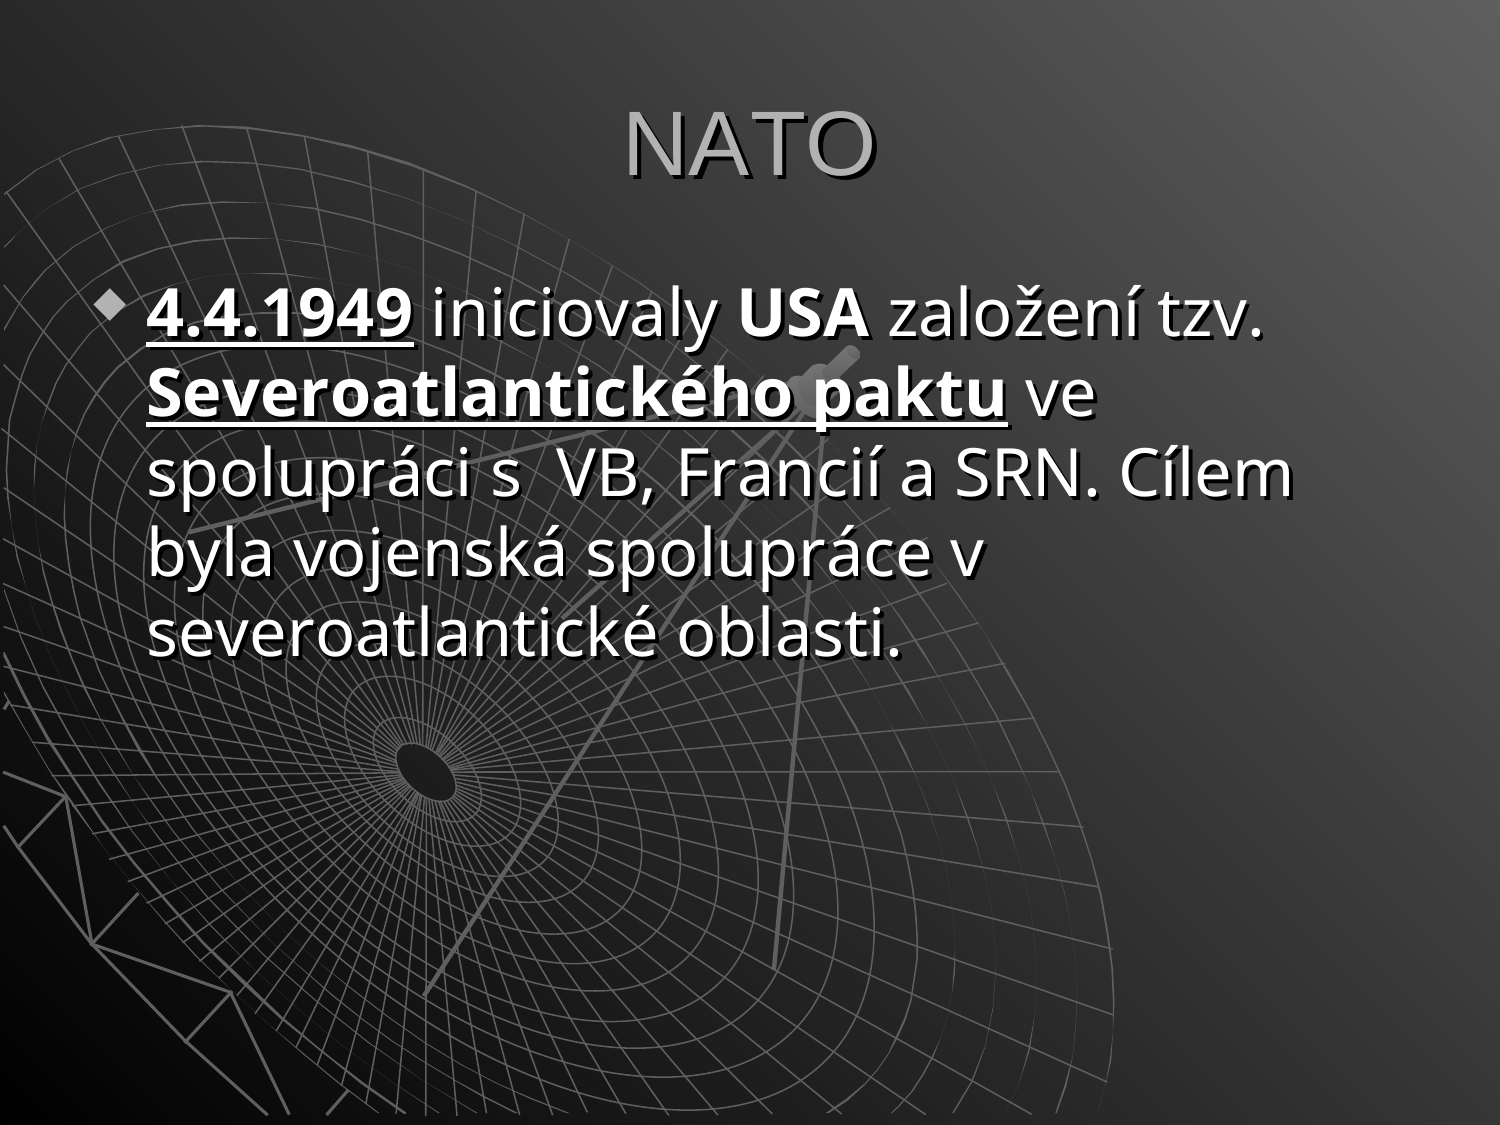

# NATO
4.4.1949 iniciovaly USA založení tzv. Severoatlantického paktu ve spolupráci s VB, Francií a SRN. Cílem byla vojenská spolupráce v severoatlantické oblasti.